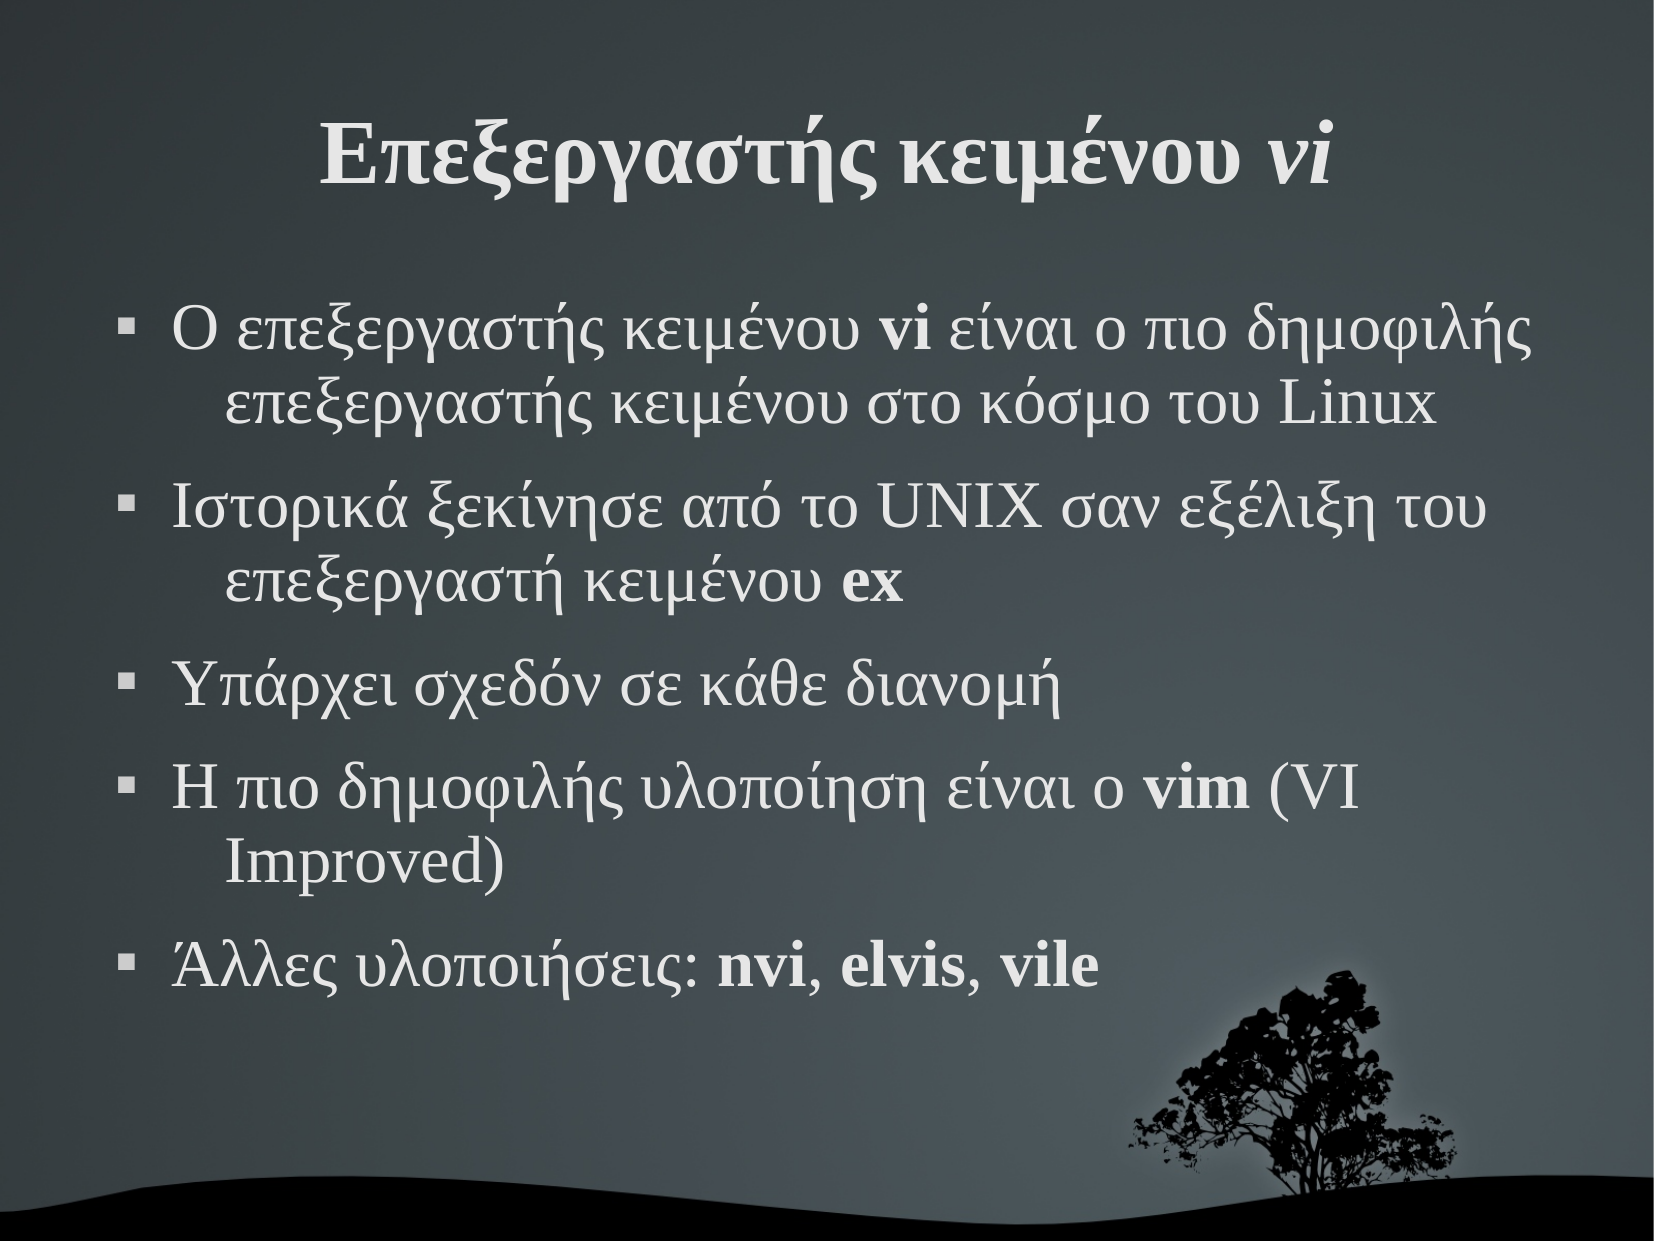

# Επεξεργαστής κειμένου vi
Ο επεξεργαστής κειμένου vi είναι ο πιο δημοφιλής επεξεργαστής κειμένου στο κόσμο του Linux
Ιστορικά ξεκίνησε από το UNIX σαν εξέλιξη του επεξεργαστή κειμένου ex
Υπάρχει σχεδόν σε κάθε διανομή
Η πιο δημοφιλής υλοποίηση είναι ο vim (VI Improved)
Άλλες υλοποιήσεις: nvi, elvis, vile